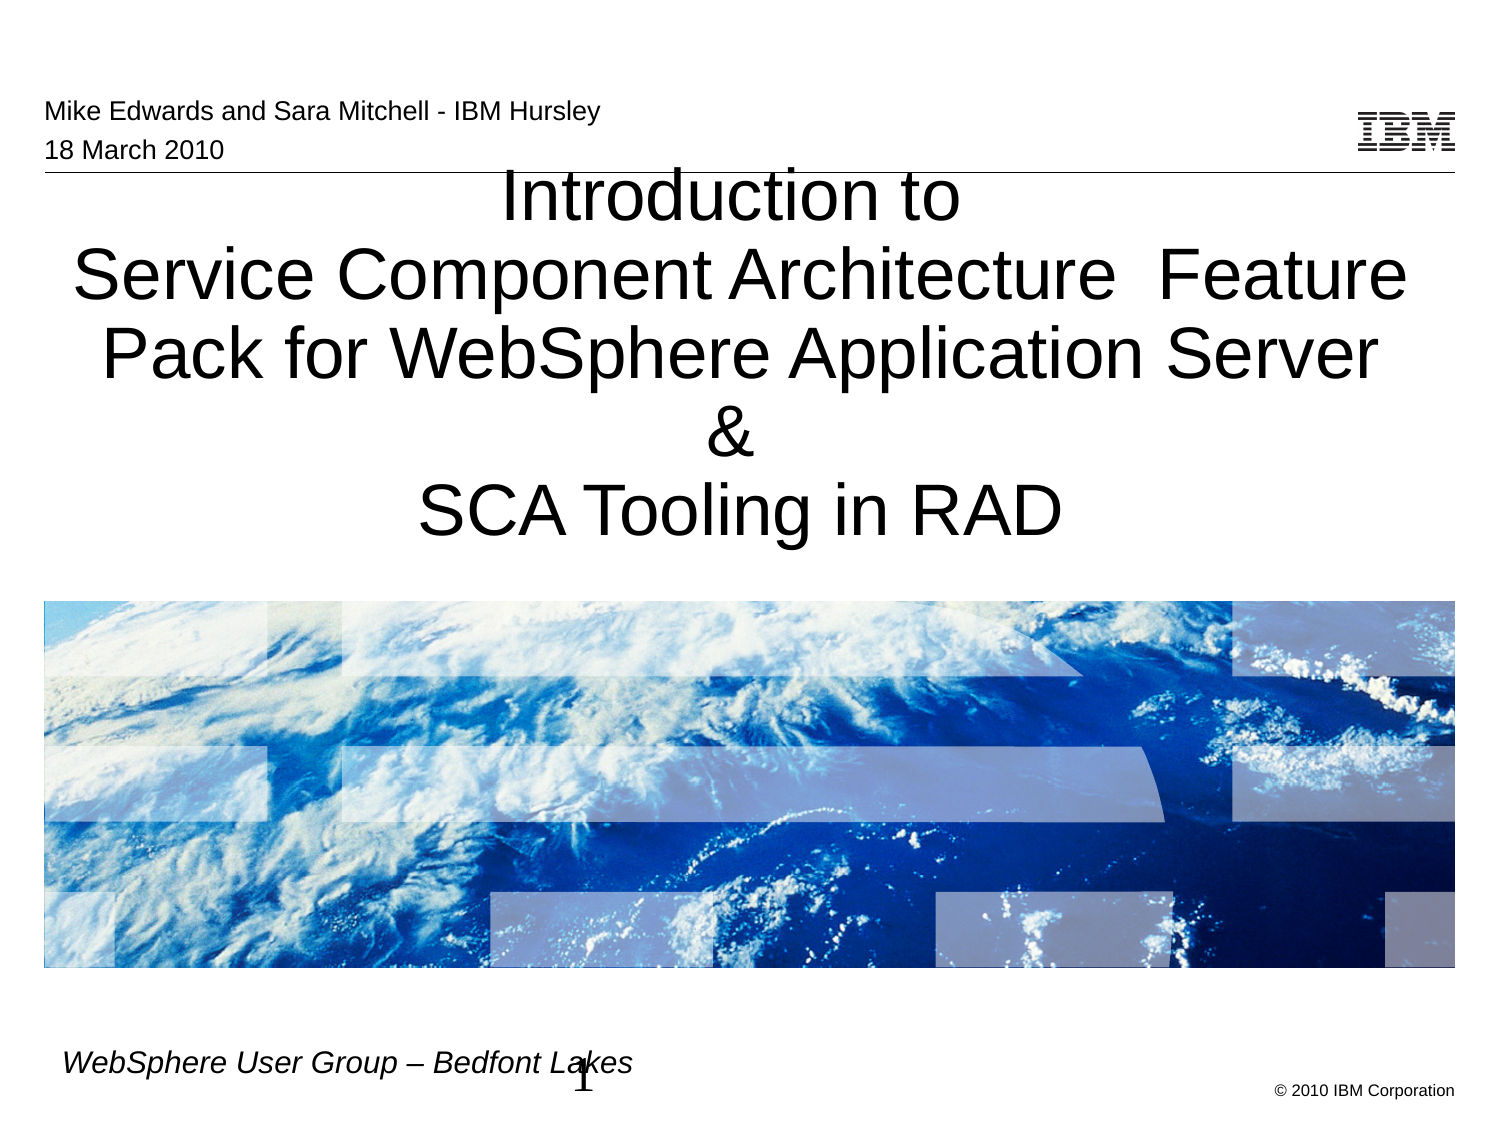

Mike Edwards and Sara Mitchell - IBM Hursley
18 March 2010
# Introduction to Service Component Architecture Feature Pack for WebSphere Application Server & SCA Tooling in RAD
WebSphere User Group – Bedfont Lakes
1